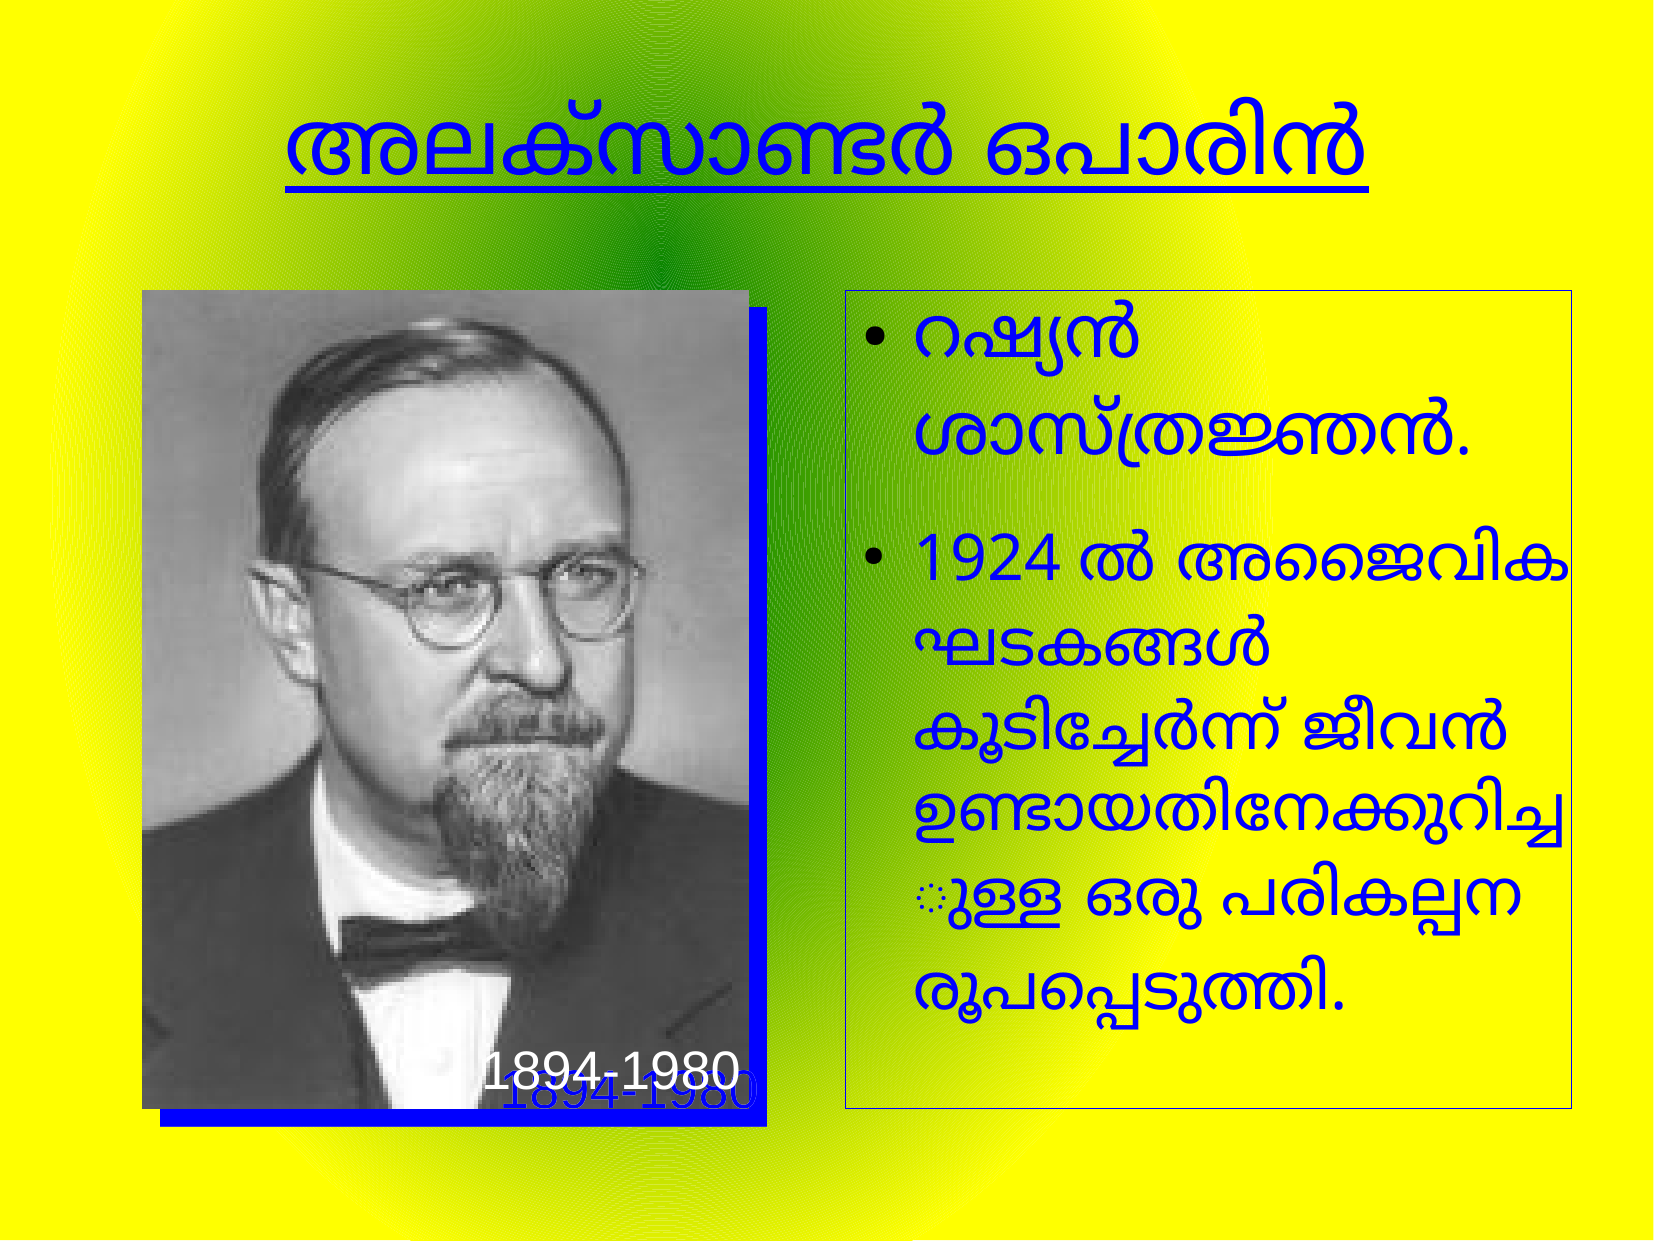

# അലക്സാണ്ടര്‍ ഒപാരിന്‍
റഷ്യന്‍ ശാസ്ത്രജ്ഞന്‍.
1924 ല്‍ അജൈവിക ഘടകങ്ങള്‍ കൂടിച്ചേര്‍ന്ന് ജീവന്‍ ഉണ്ടായതിനേക്കുറിച്ചുള്ള ഒരു പരികല്പന രൂപപ്പെടുത്തി.
1894-1980